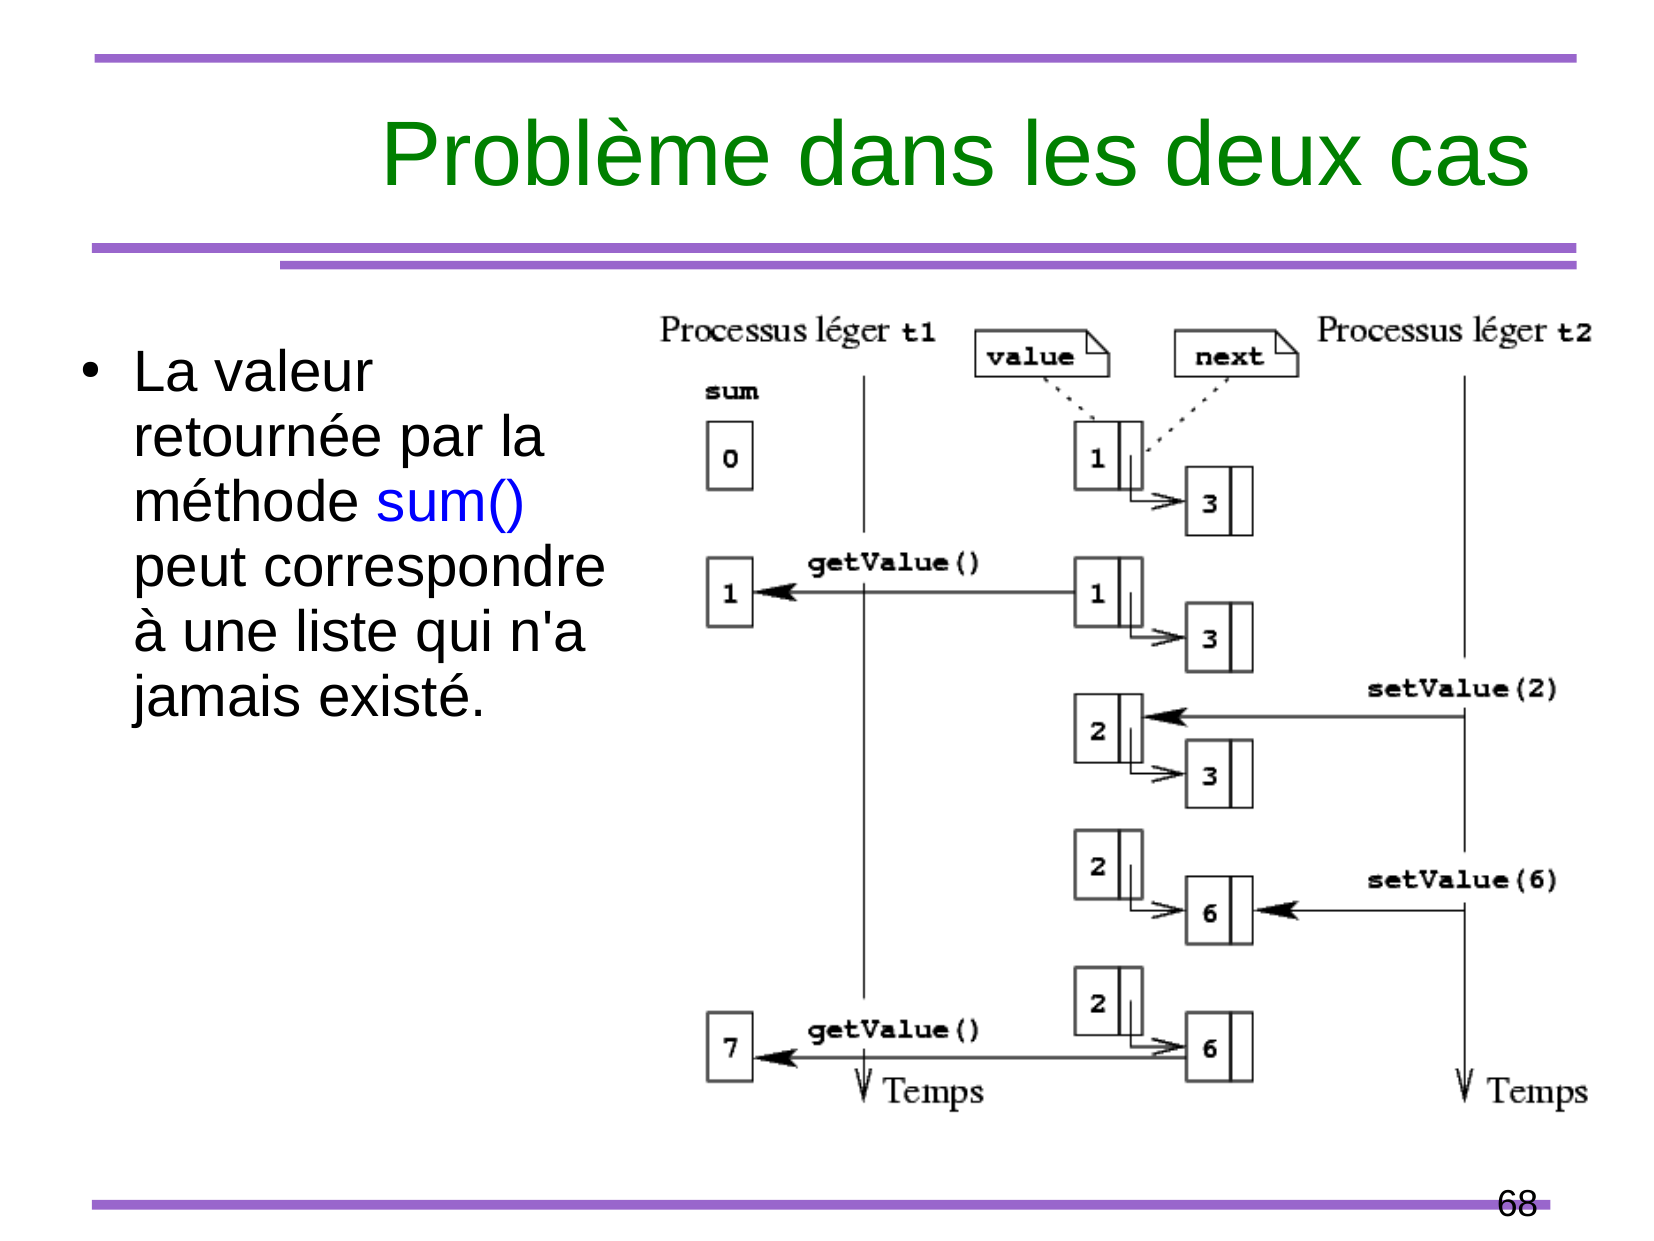

# Problème dans les deux cas
La valeur
retournée par la
méthode sum()
peut correspondre
à une liste qui n'a
jamais existé.